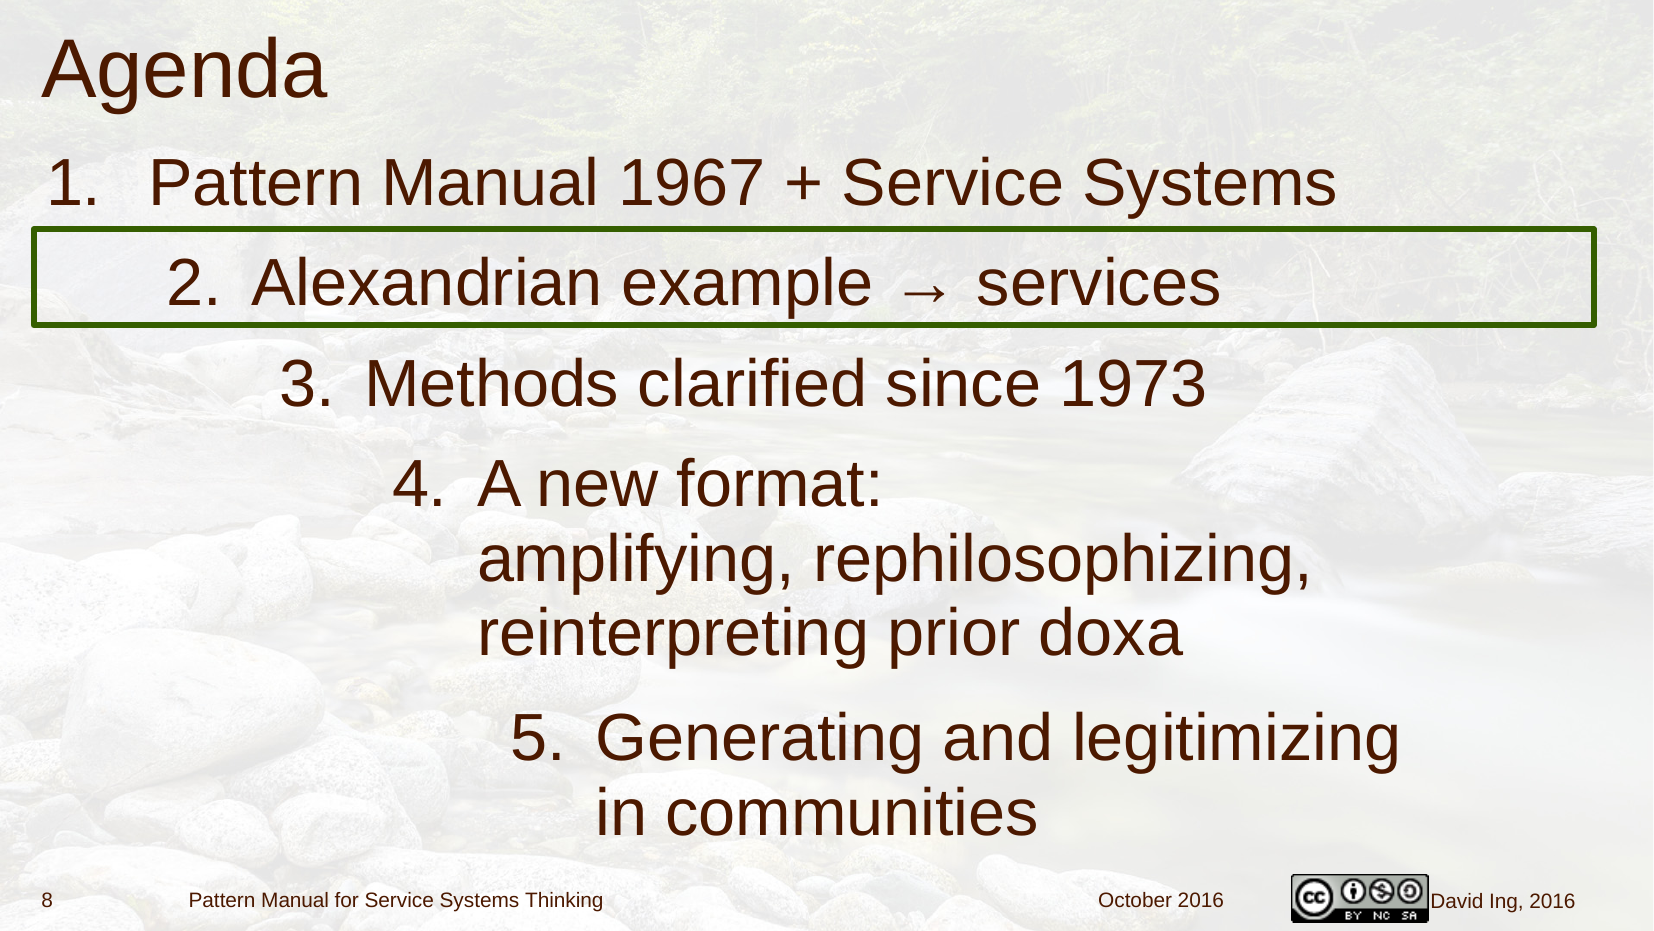

# Agenda
| 1. | Pattern Manual 1967 + Service Systems | | | | |
| --- | --- | --- | --- | --- | --- |
| | 2. | Alexandrian example → services | | | |
| | | 3. | Methods clarified since 1973 | | |
| | | | 4. | A new format: amplifying, rephilosophizing, reinterpreting prior doxa | |
| | | | | 5. | Generating and legitimizing in communities |
Pattern Manual for Service Systems Thinking
October 2016
8